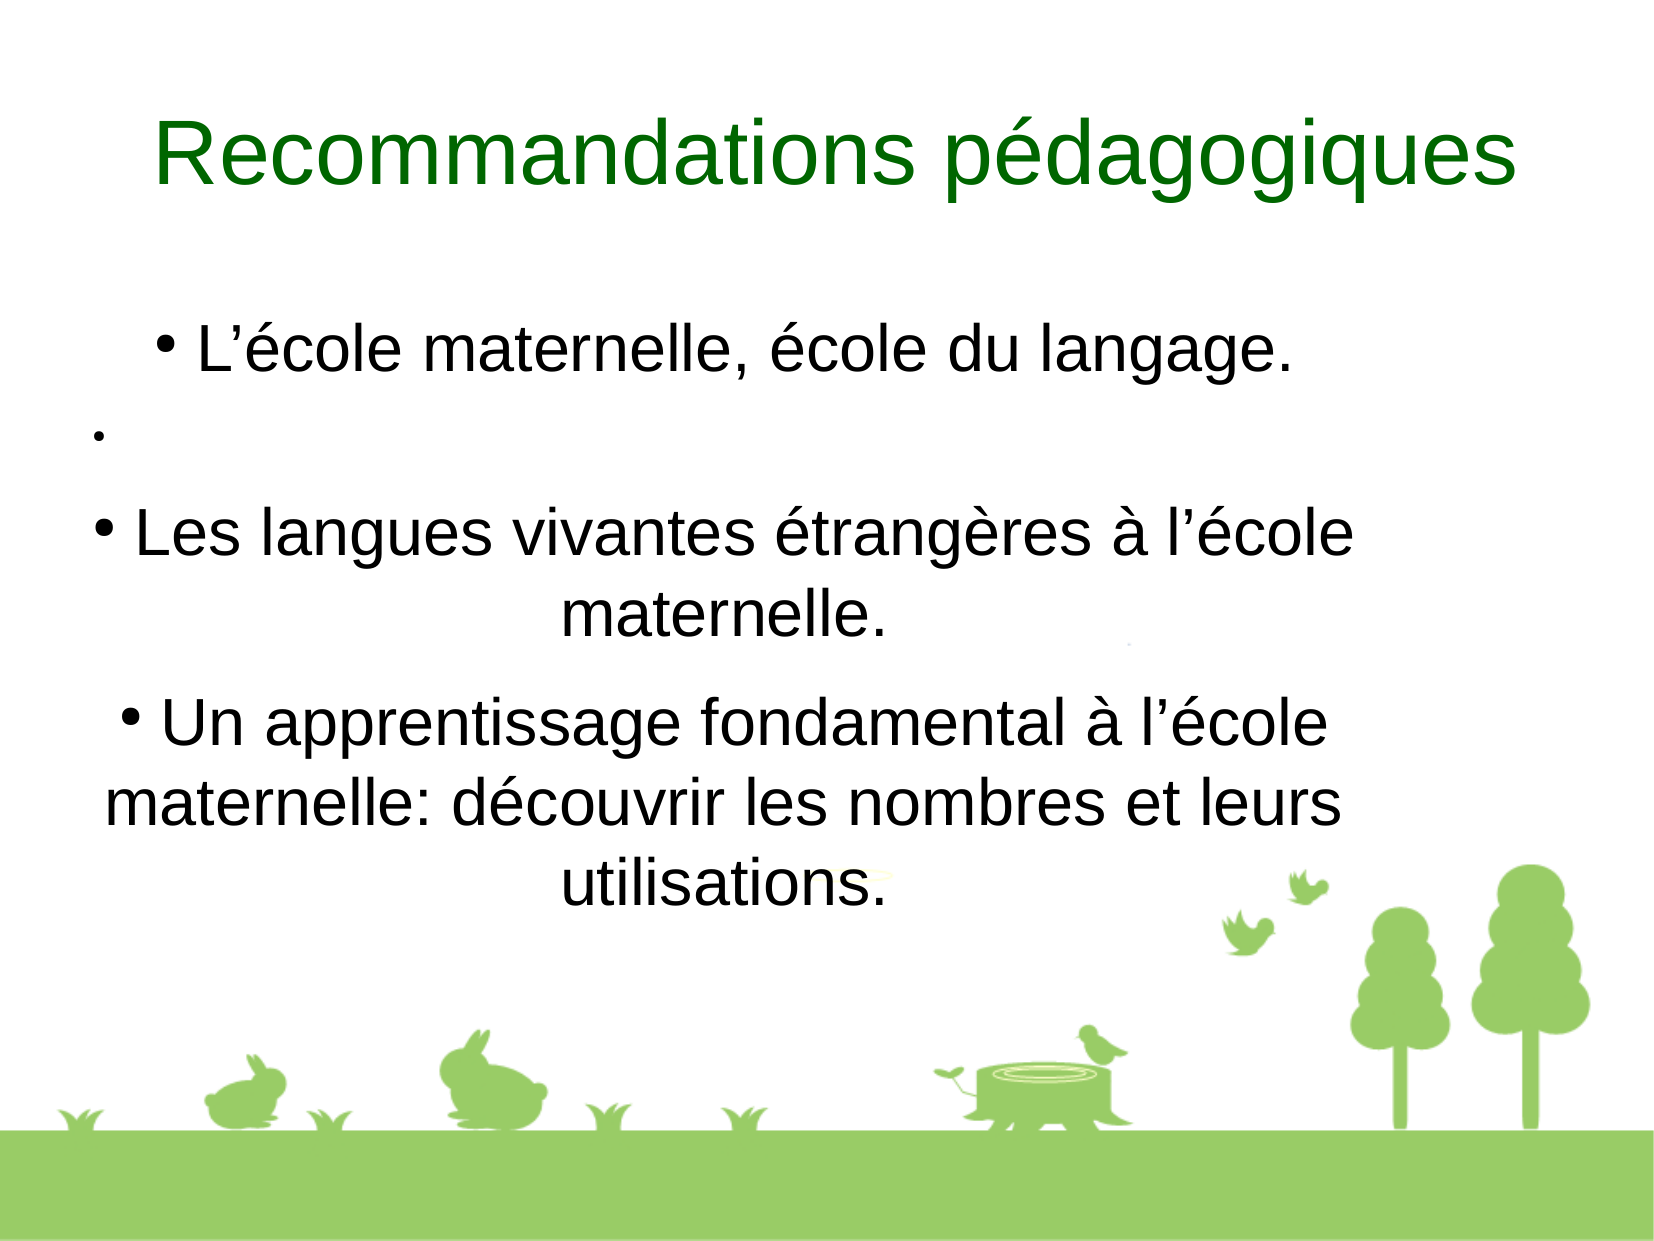

# Recommandations pédagogiques
 L’école maternelle, école du langage.
 Les langues vivantes étrangères à l’école maternelle.
 Un apprentissage fondamental à l’école maternelle: découvrir les nombres et leurs utilisations.